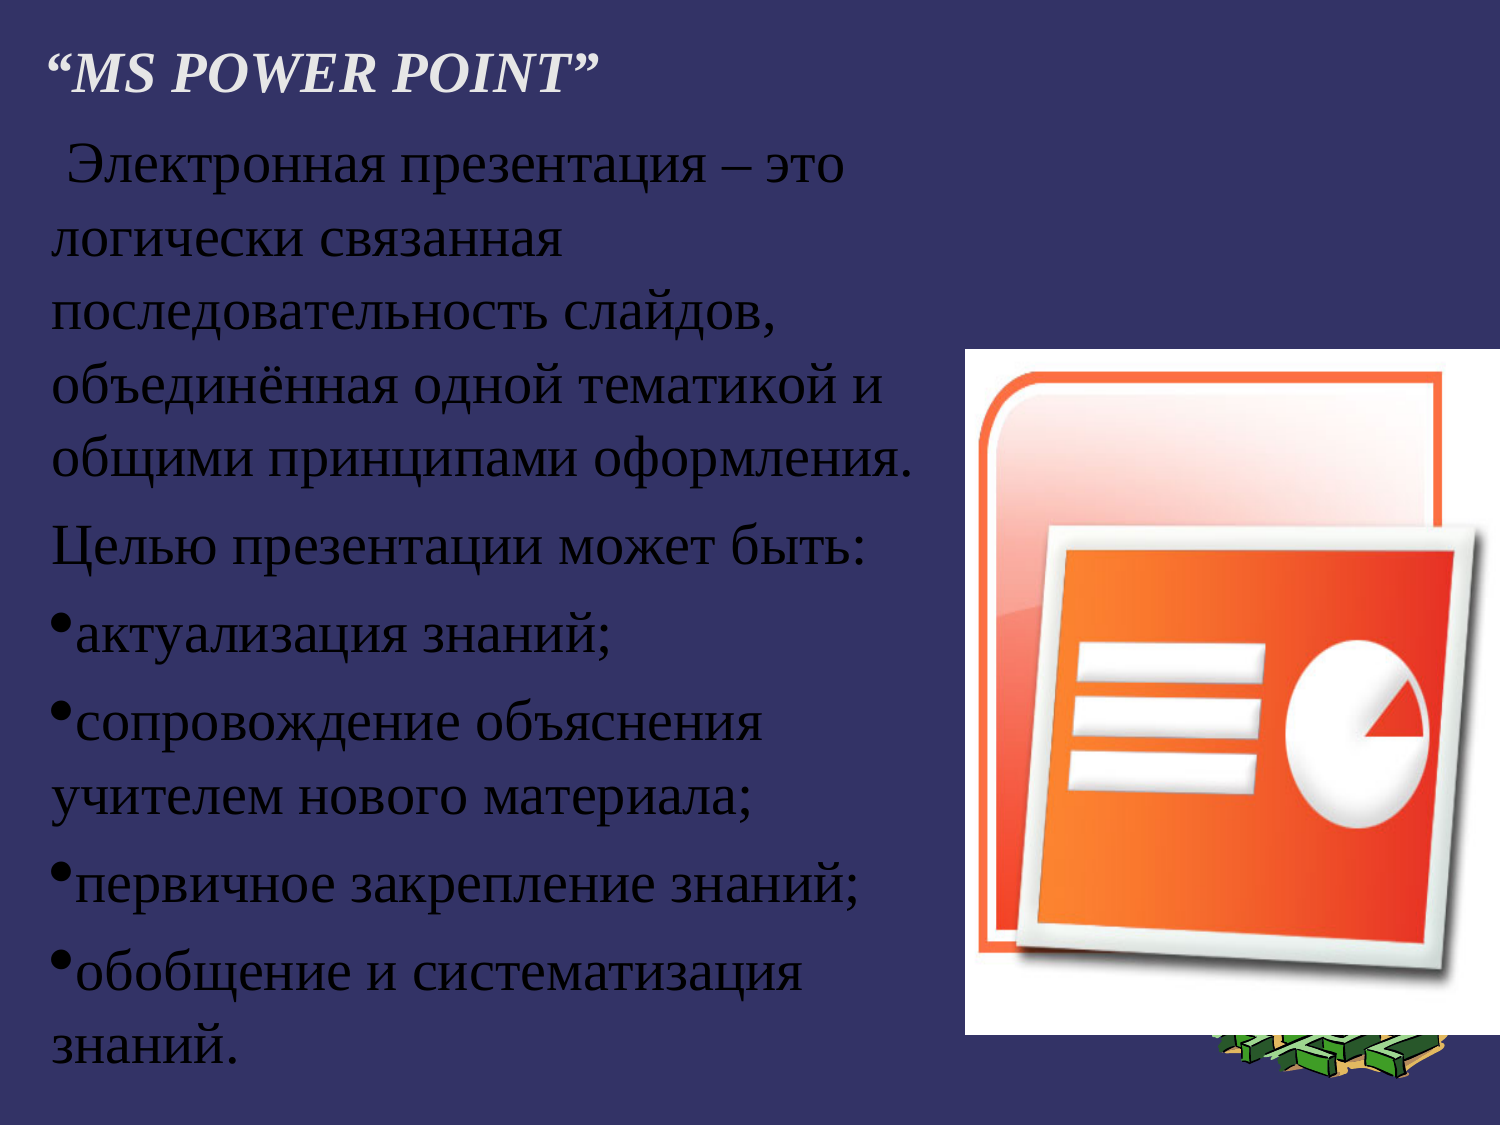

# “MS POWER POINT”
 Электронная презентация – это логически связанная последовательность слайдов, объединённая одной тематикой и общими принципами оформления.
Целью презентации может быть:
актуализация знаний;
сопровождение объяснения учителем нового материала;
первичное закрепление знаний;
обобщение и систематизация знаний.